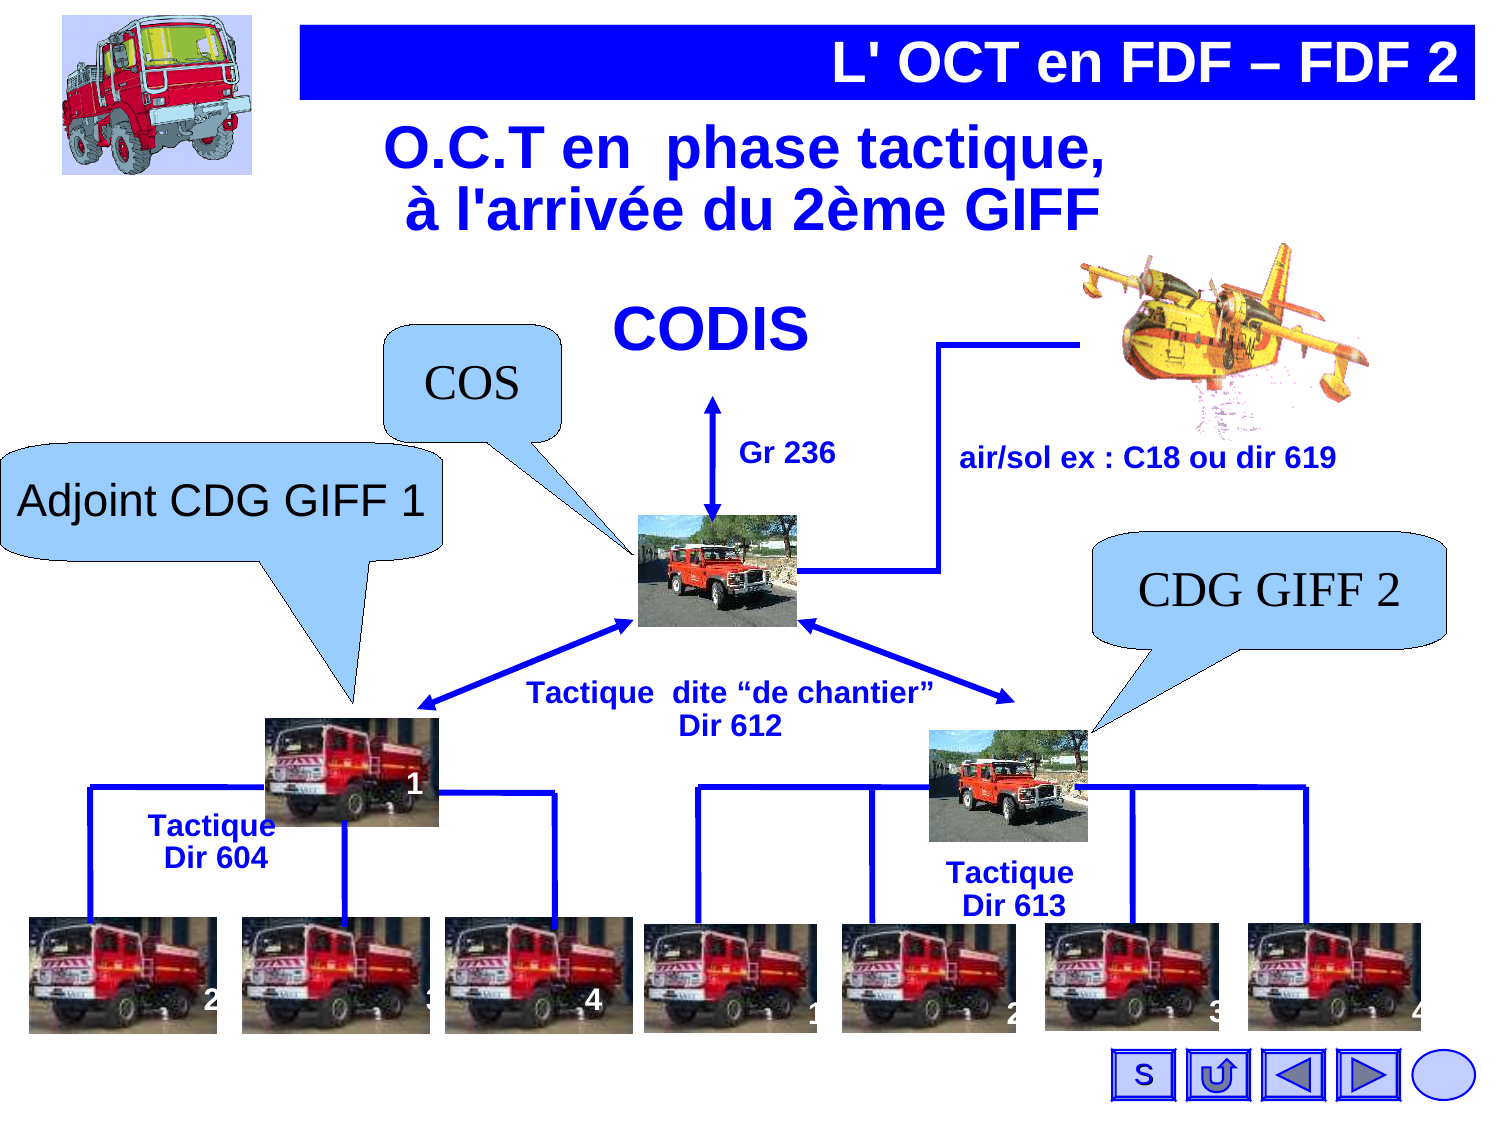

L' OCT en FDF – FDF 2
O.C.T en phase tactique,
 à l'arrivée du 2ème GIFF
CODIS
COS
Gr 236
Adjoint CDG GIFF 1
air/sol ex : C18 ou dir 619
CDG GIFF 2
Tactique dite “de chantier”
 Dir 612
1
Tactique
Dir 604
Tactique
Dir 613
3
4
2
3
1
2
4